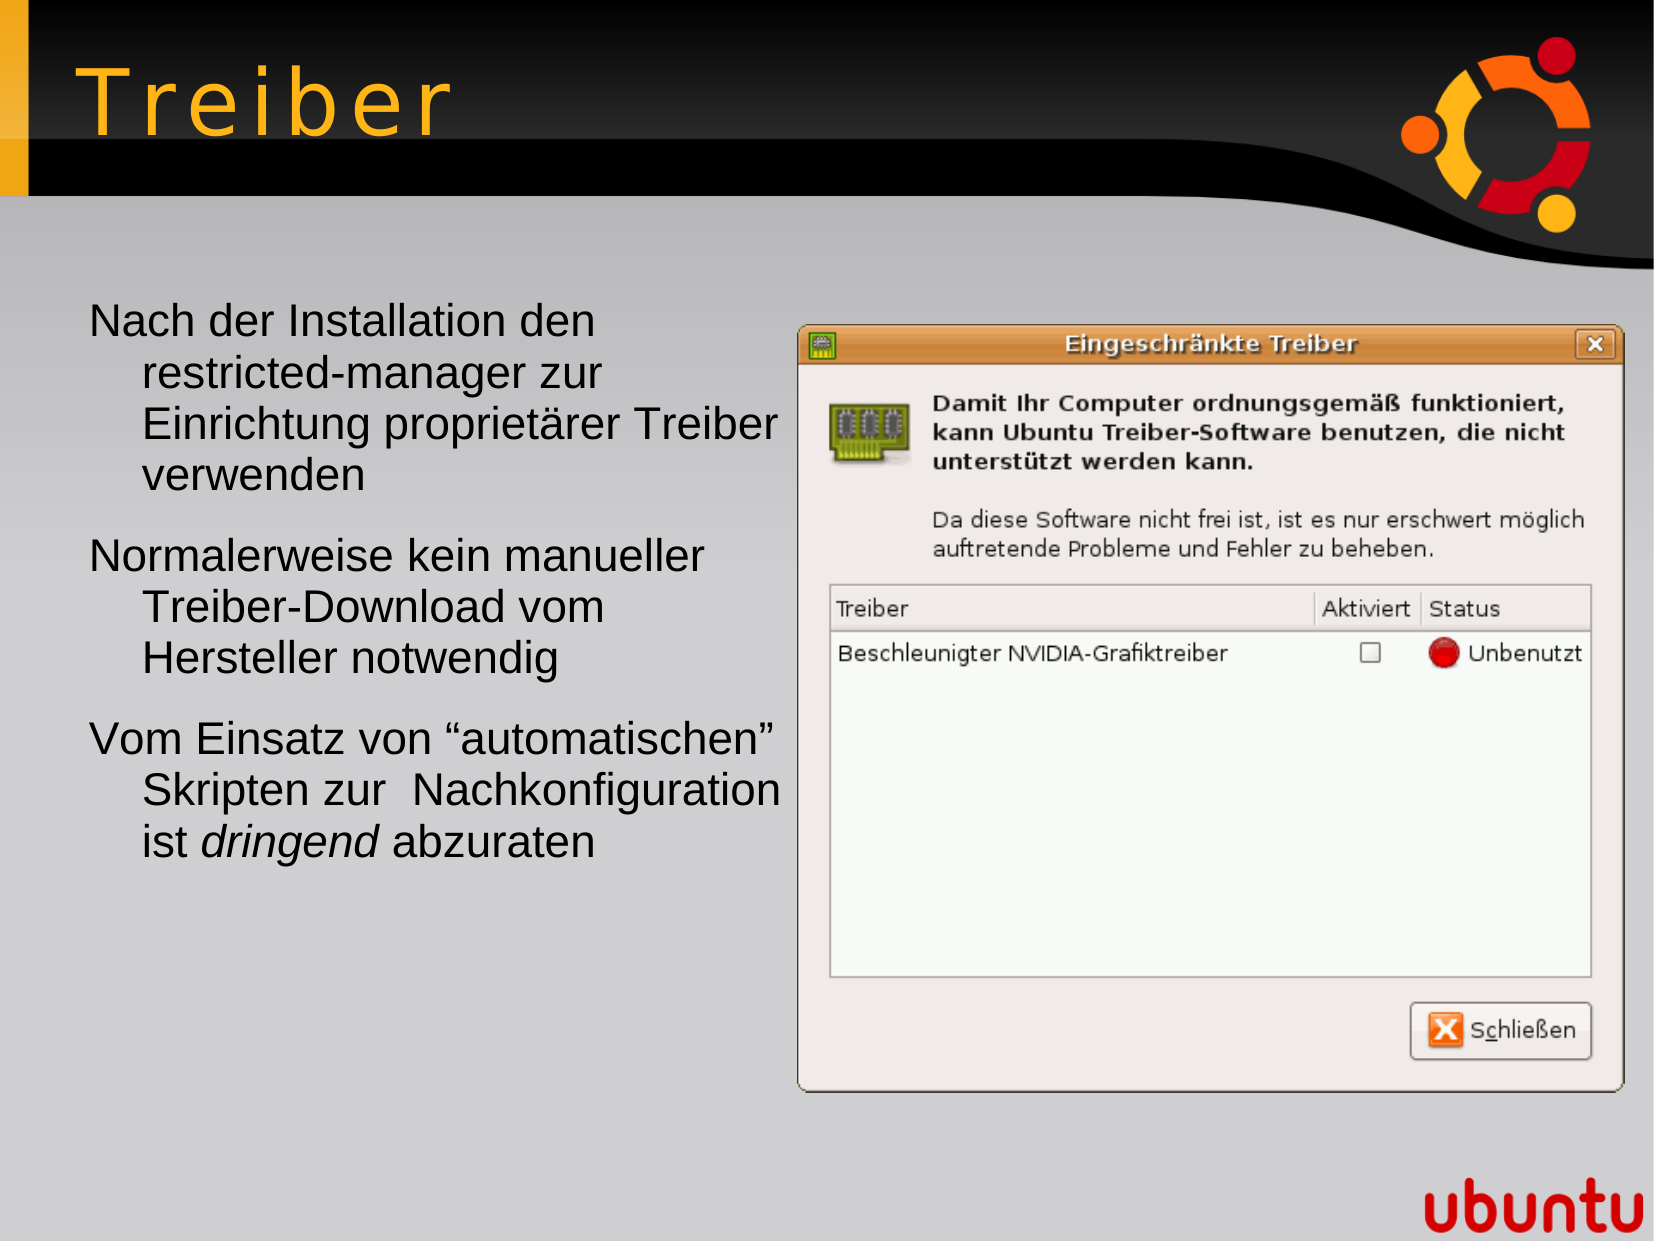

# Treiber
Nach der Installation den restricted-manager zur Einrichtung proprietärer Treiber verwenden
Normalerweise kein manueller Treiber-Download vom Hersteller notwendig
Vom Einsatz von “automatischen” Skripten zur Nachkonfiguration ist dringend abzuraten